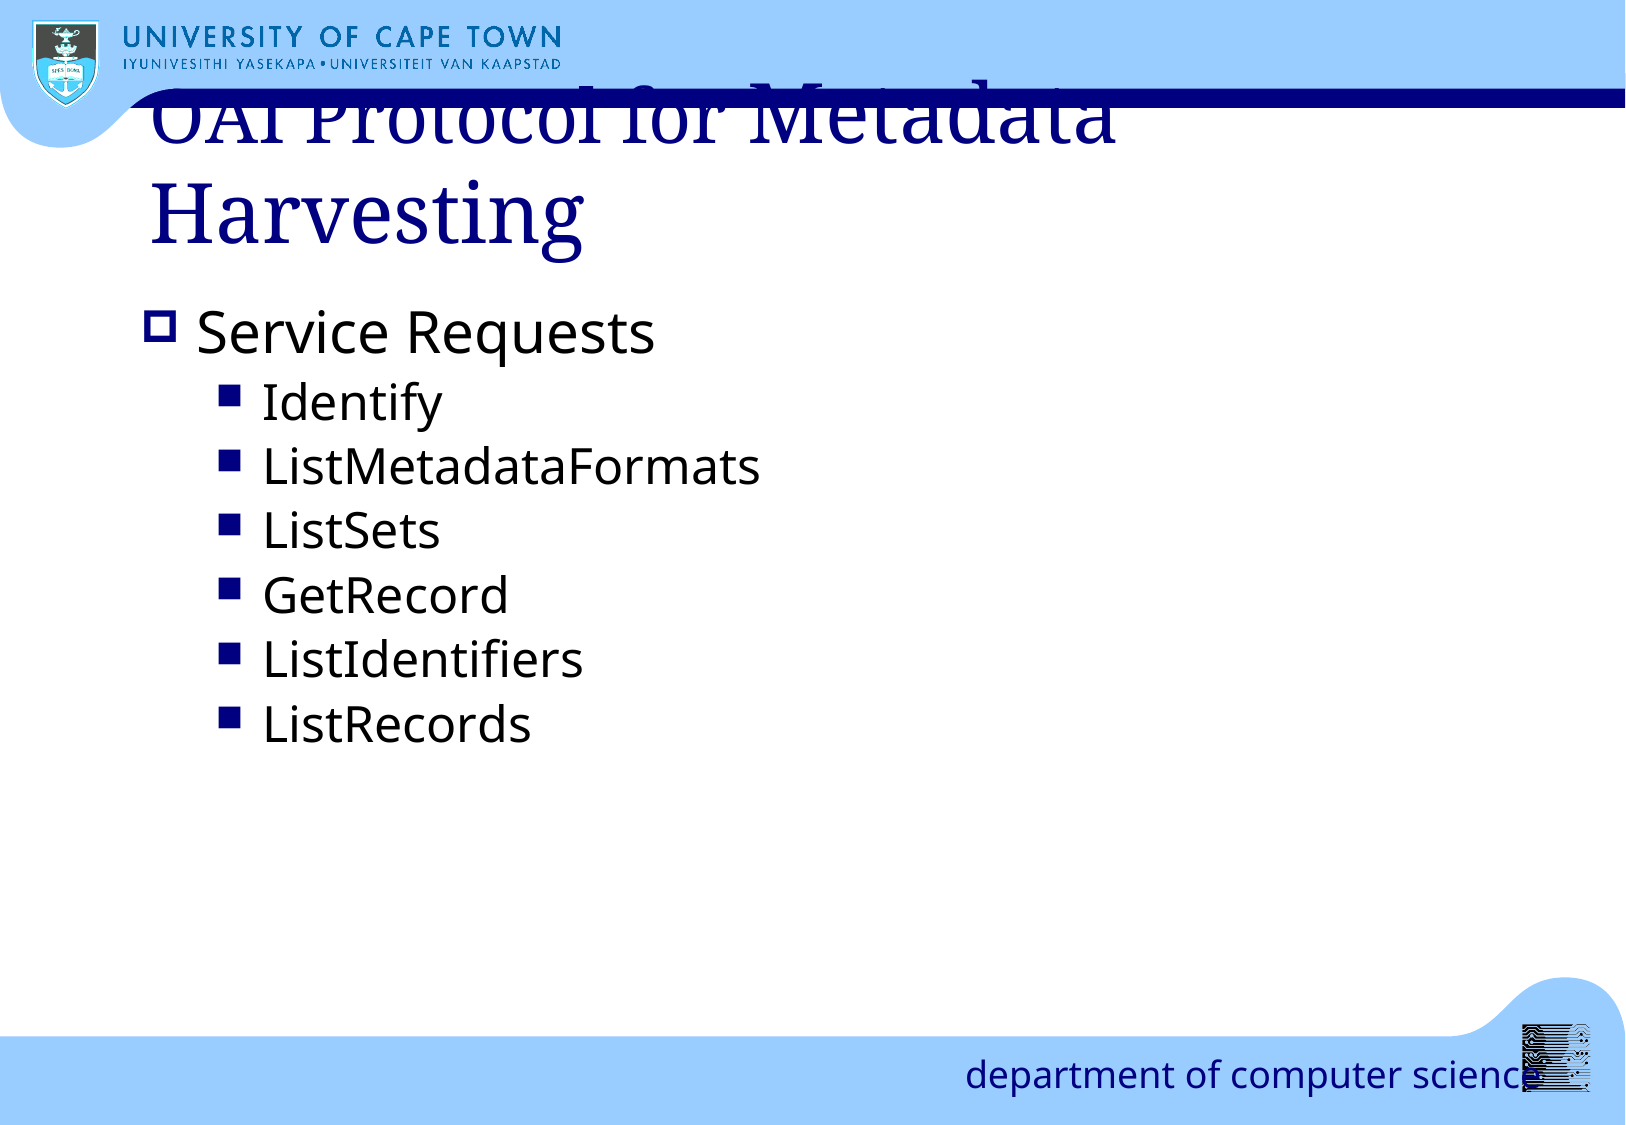

# OAI Protocol for Metadata Harvesting
Service Requests
Identify
ListMetadataFormats
ListSets
GetRecord
ListIdentifiers
ListRecords